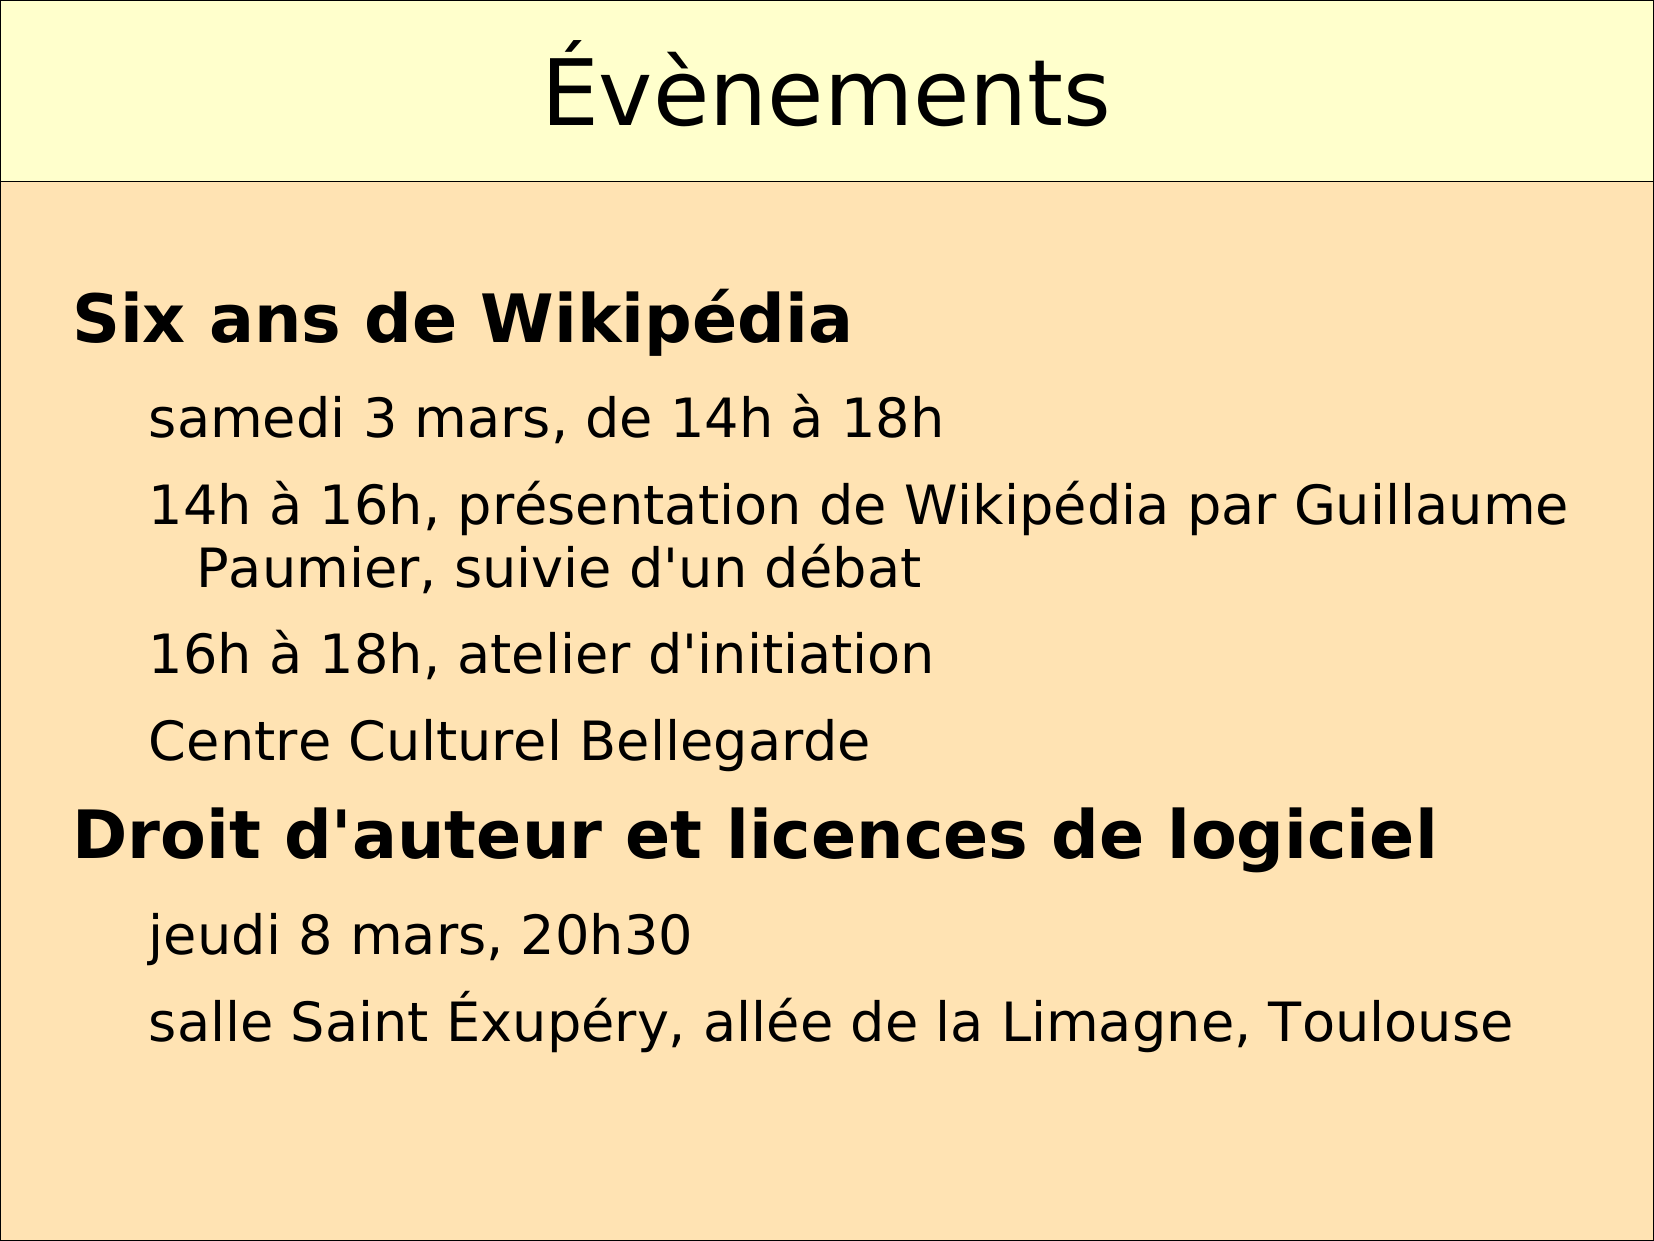

# Évènements
Six ans de Wikipédia
samedi 3 mars, de 14h à 18h
14h à 16h, présentation de Wikipédia par Guillaume Paumier, suivie d'un débat
16h à 18h, atelier d'initiation
Centre Culturel Bellegarde
Droit d'auteur et licences de logiciel
jeudi 8 mars, 20h30
salle Saint Éxupéry, allée de la Limagne, Toulouse